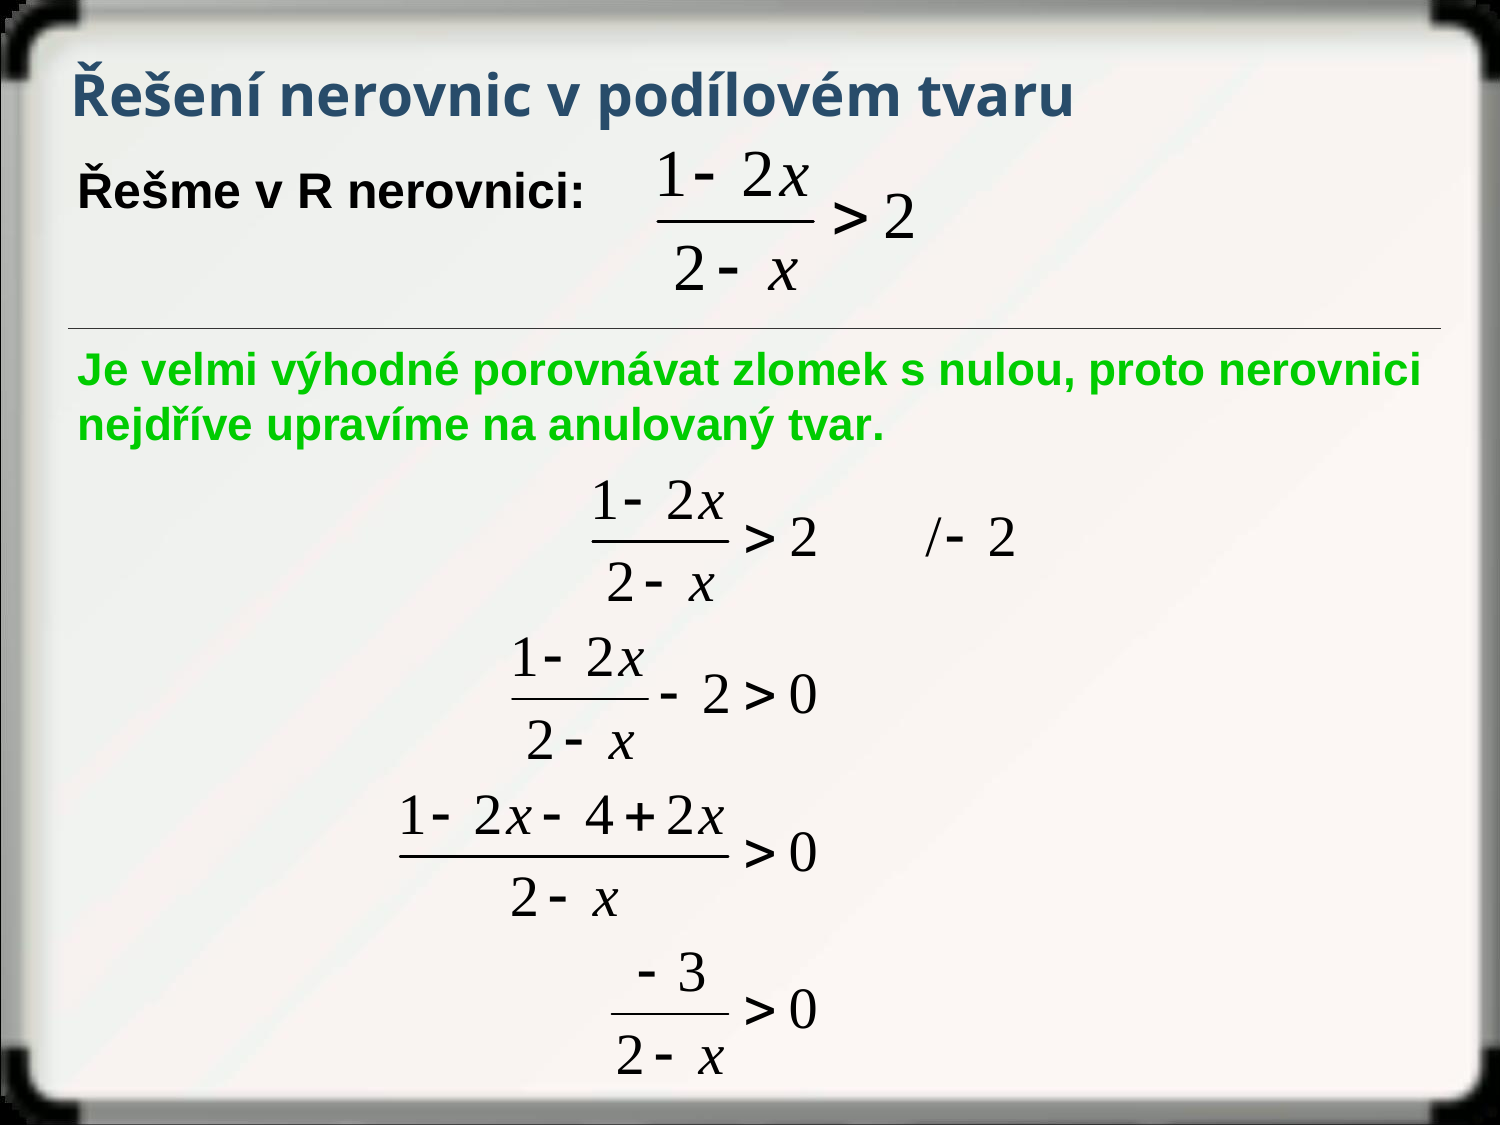

Řešení nerovnic v podílovém tvaru
Řešme v R nerovnici:
Je velmi výhodné porovnávat zlomek s nulou, proto nerovnici nejdříve upravíme na anulovaný tvar.